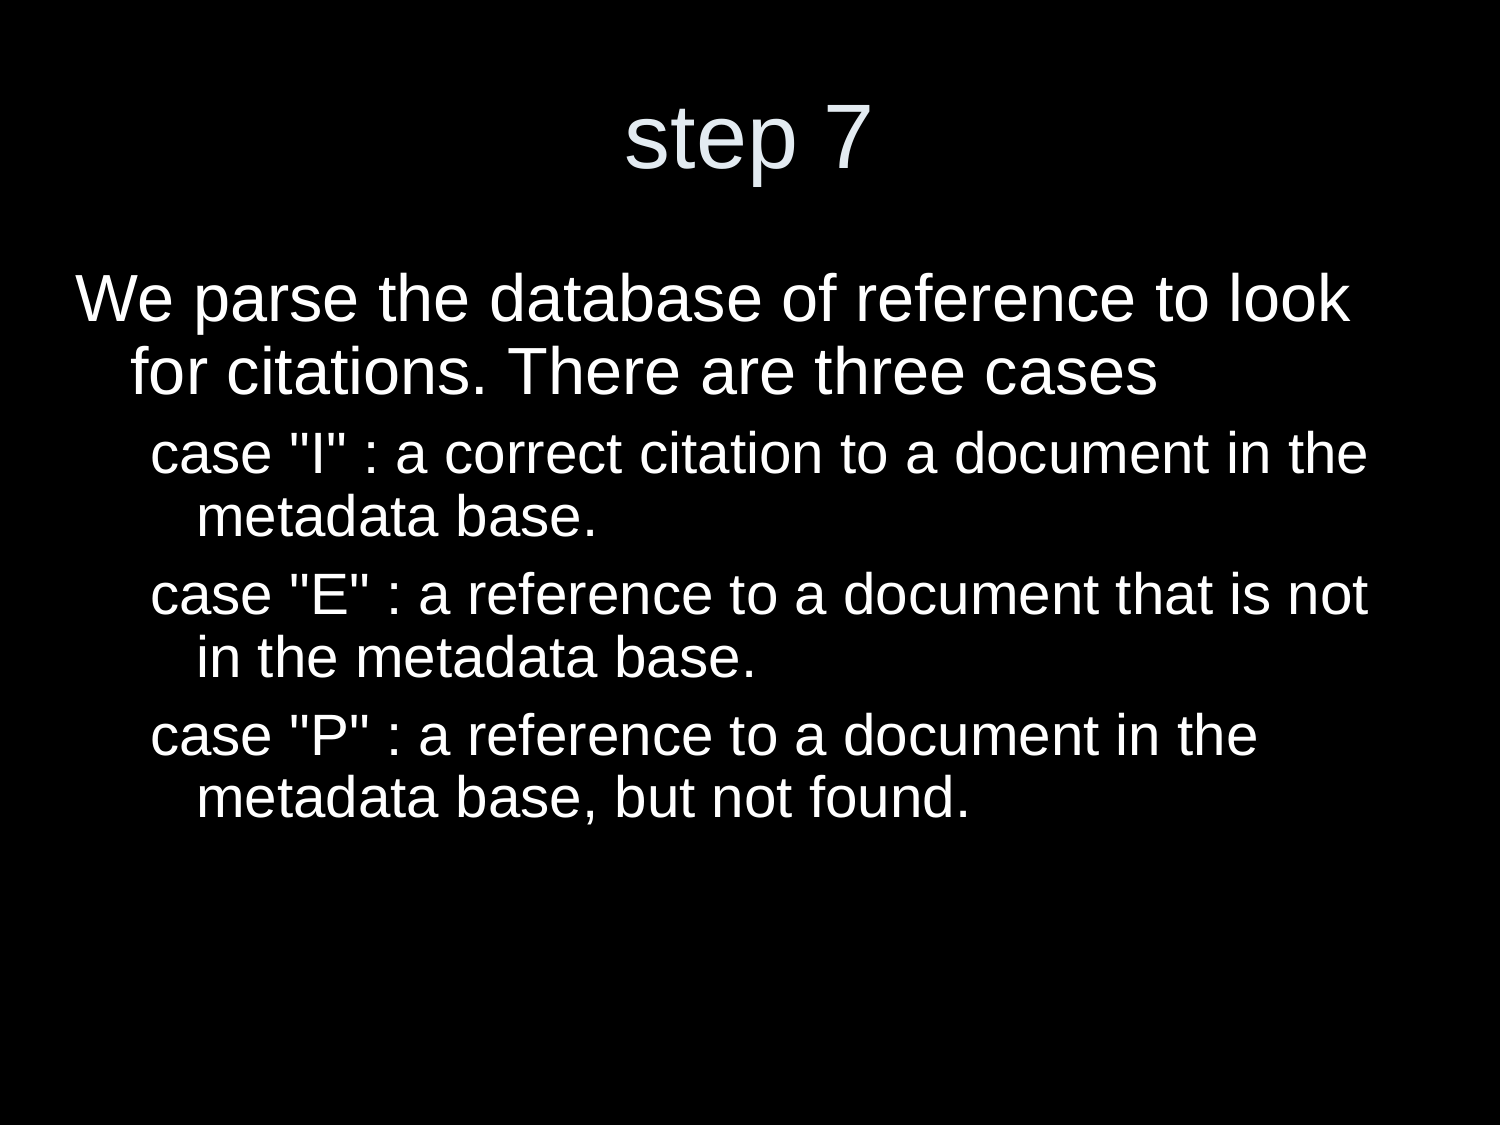

# step 7
We parse the database of reference to look for citations. There are three cases
case "I" : a correct citation to a document in the metadata base.
case "E" : a reference to a document that is not in the metadata base.
case "P" : a reference to a document in the metadata base, but not found.